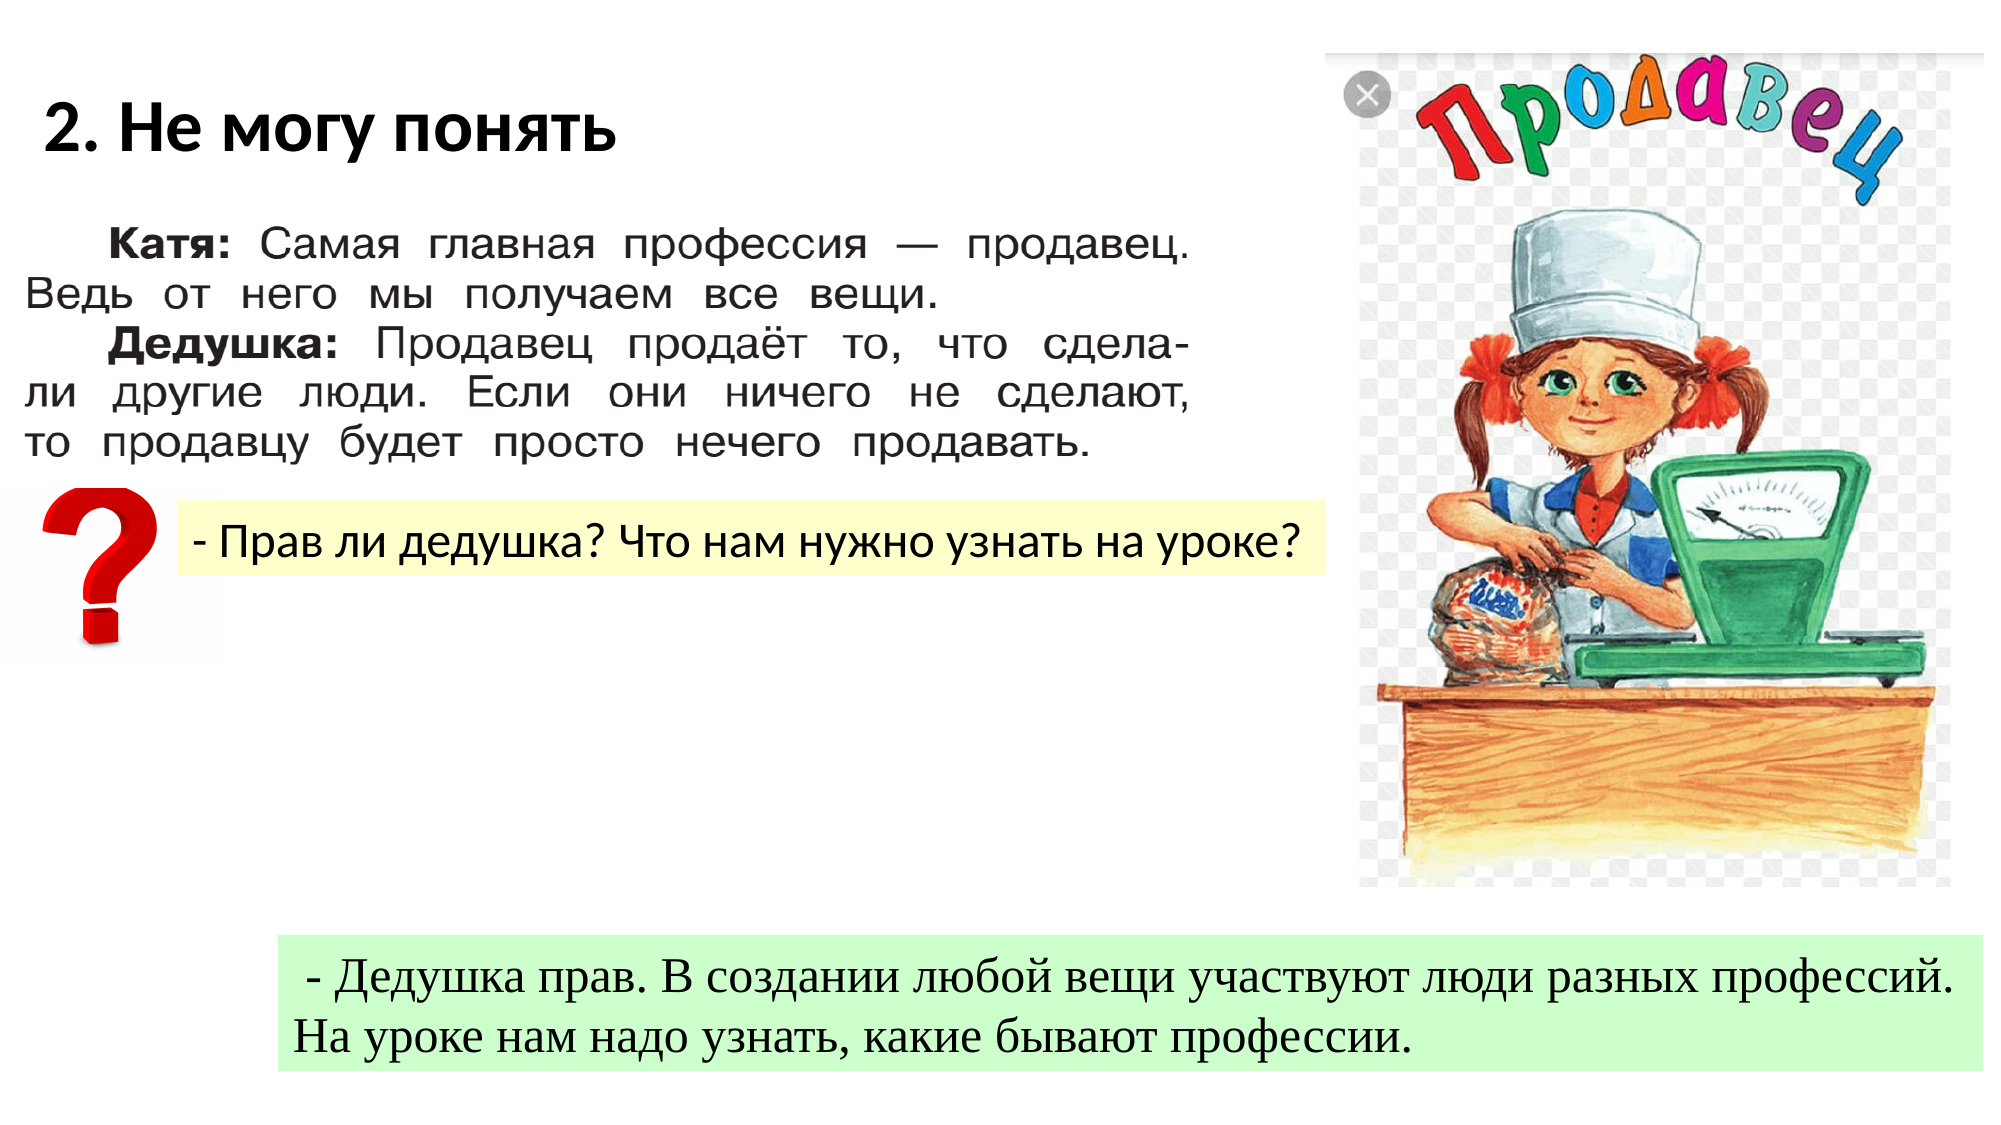

# 2. Не могу понять
- Прав ли дедушка? Что нам нужно узнать на уроке?
 - Дедушка прав. В создании любой вещи участвуют люди разных профессий.
На уроке нам надо узнать, какие бывают профессии.